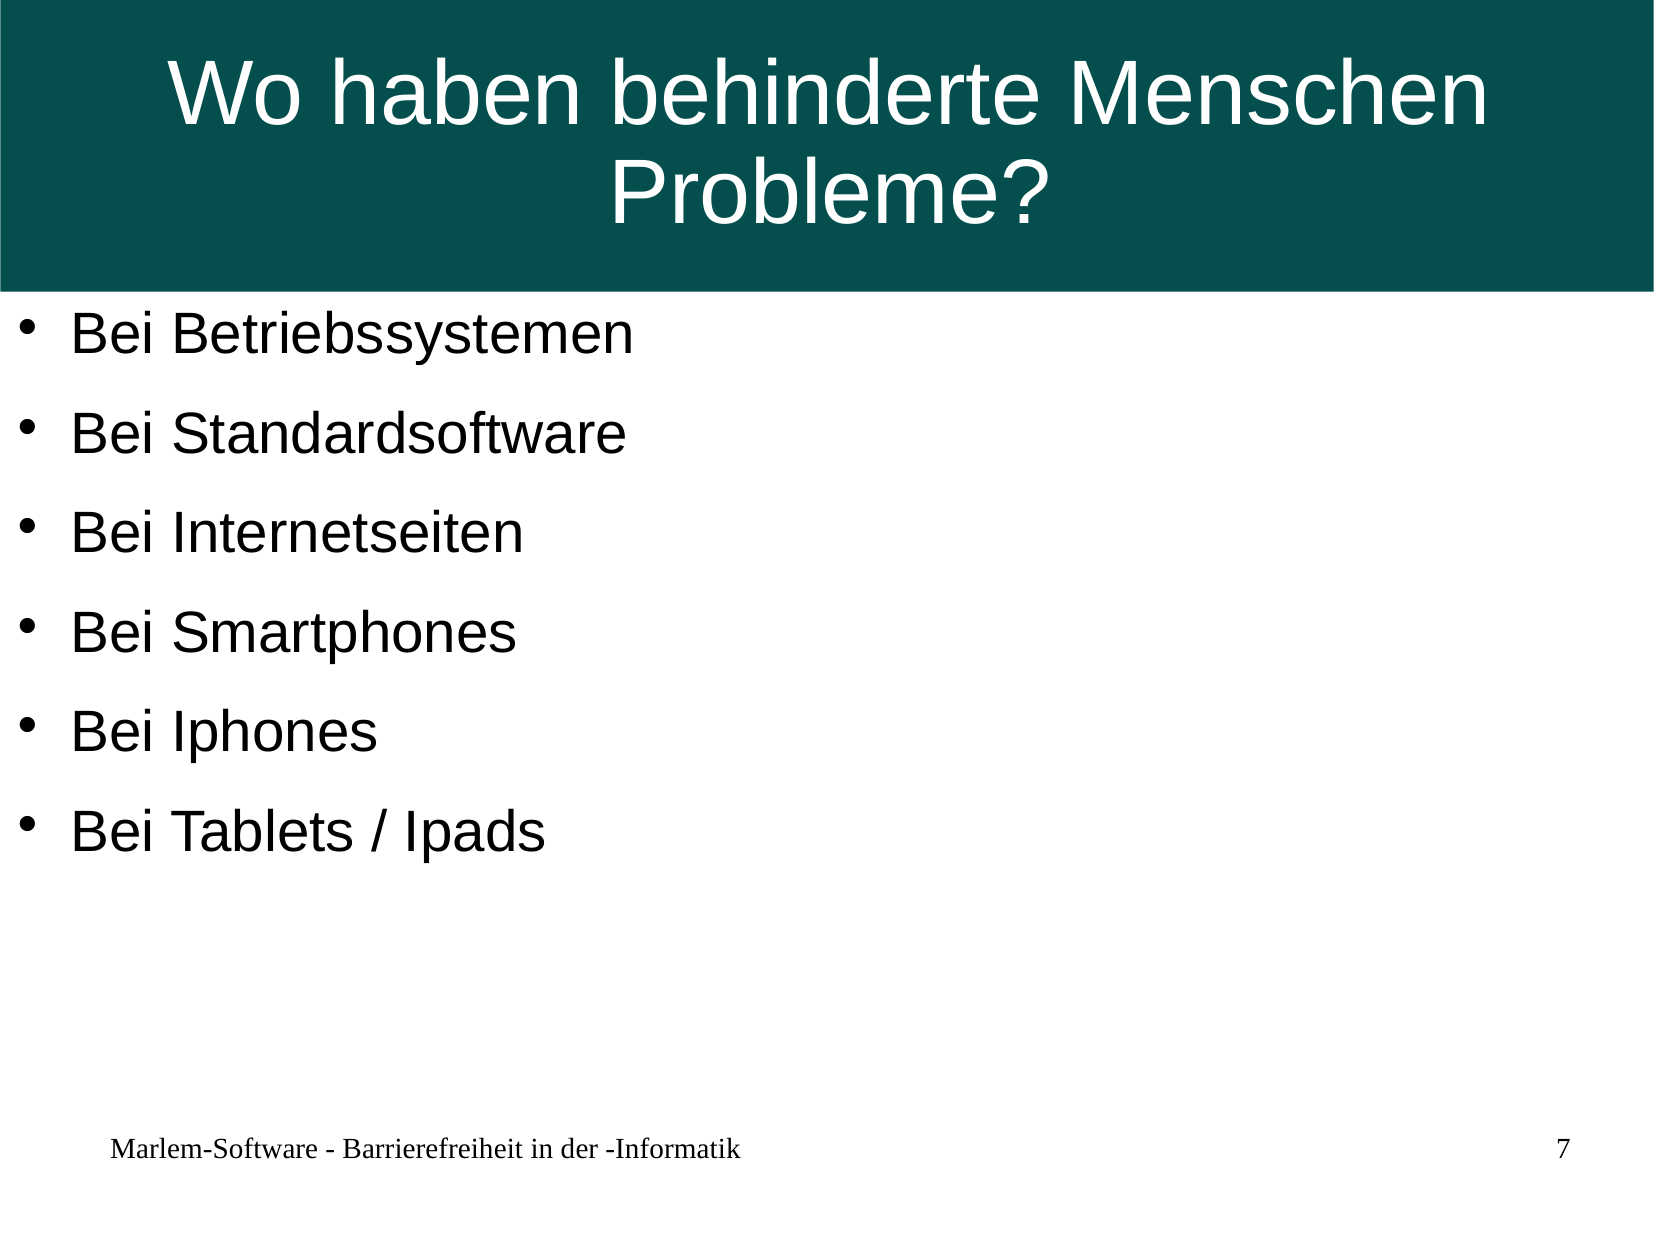

# Wo haben behinderte Menschen Probleme?
Bei Betriebssystemen
Bei Standardsoftware
Bei Internetseiten
Bei Smartphones
Bei Iphones
Bei Tablets / Ipads
Marlem-Software - Barrierefreiheit in der -Informatik
7